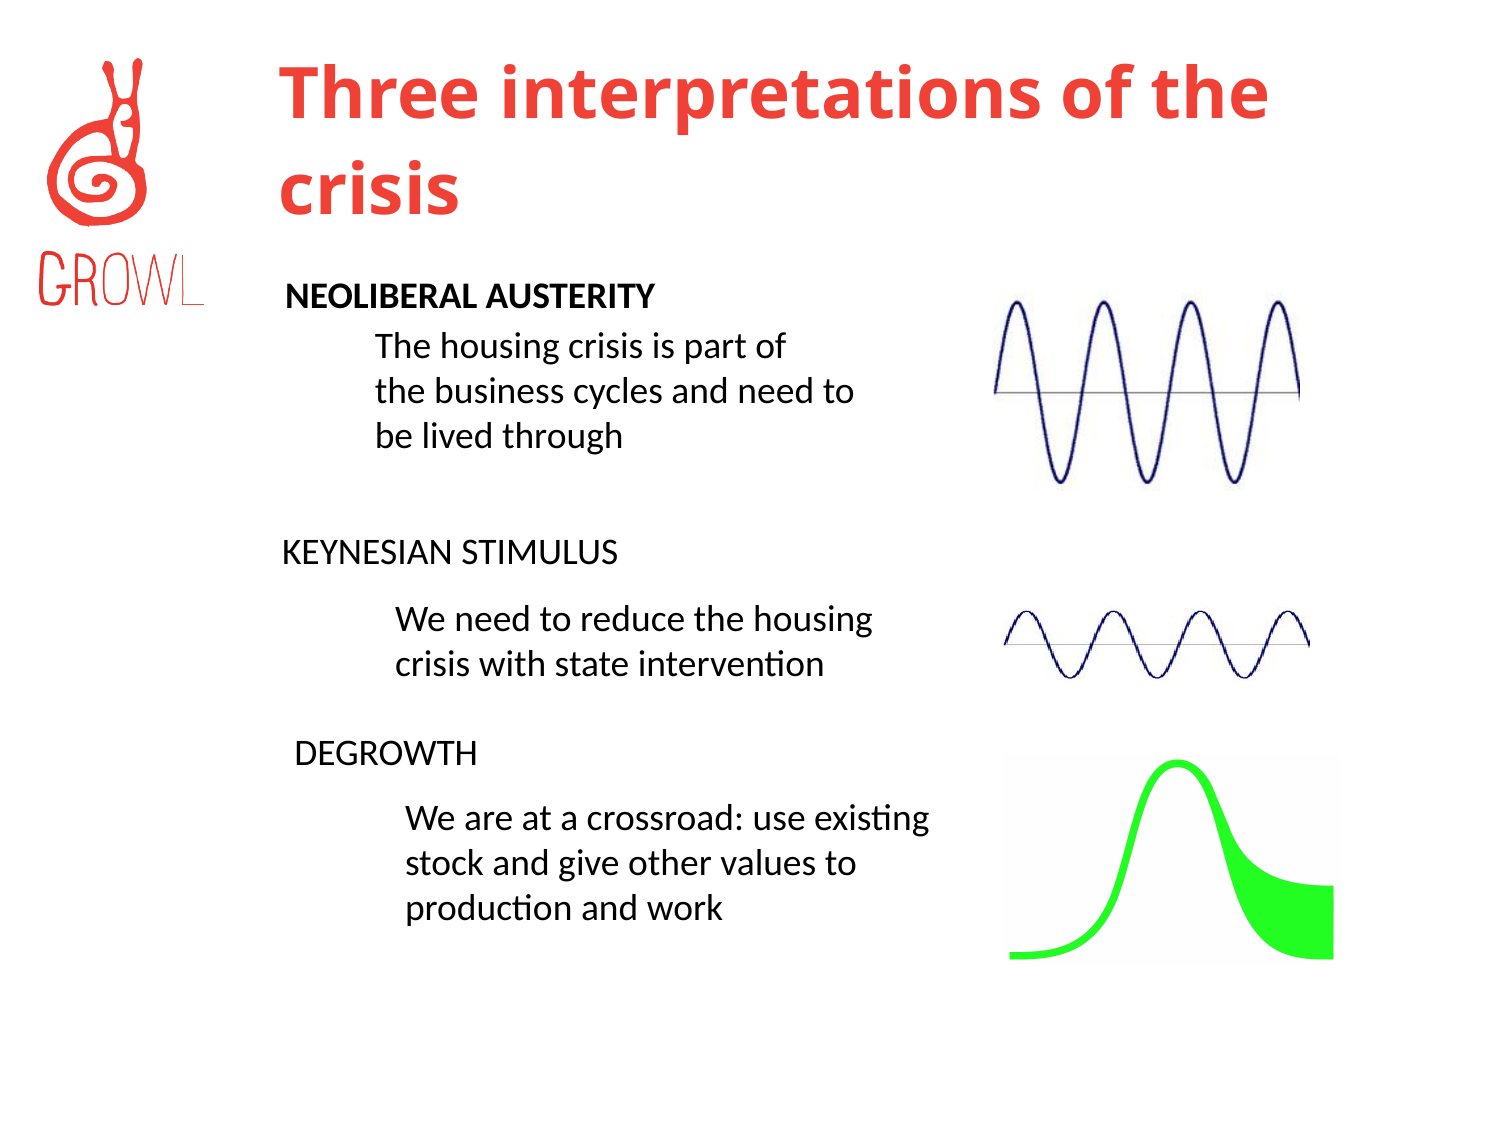

ec
ec
o-
o-
# Three interpretations of the crisis
NEOLIBERAL AUSTERITY
The housing crisis is part of
the business cycles and need to
be lived through
KEYNESIAN STIMULUS
We need to reduce the housing crisis with state intervention
DEGROWTH
We are at a crossroad: use existing stock and give other values to production and work
s are a part of the business cycles and need to be lived through
s are a part of the business cycles and need to be lived through
nomic cris
nomic cris
e
e